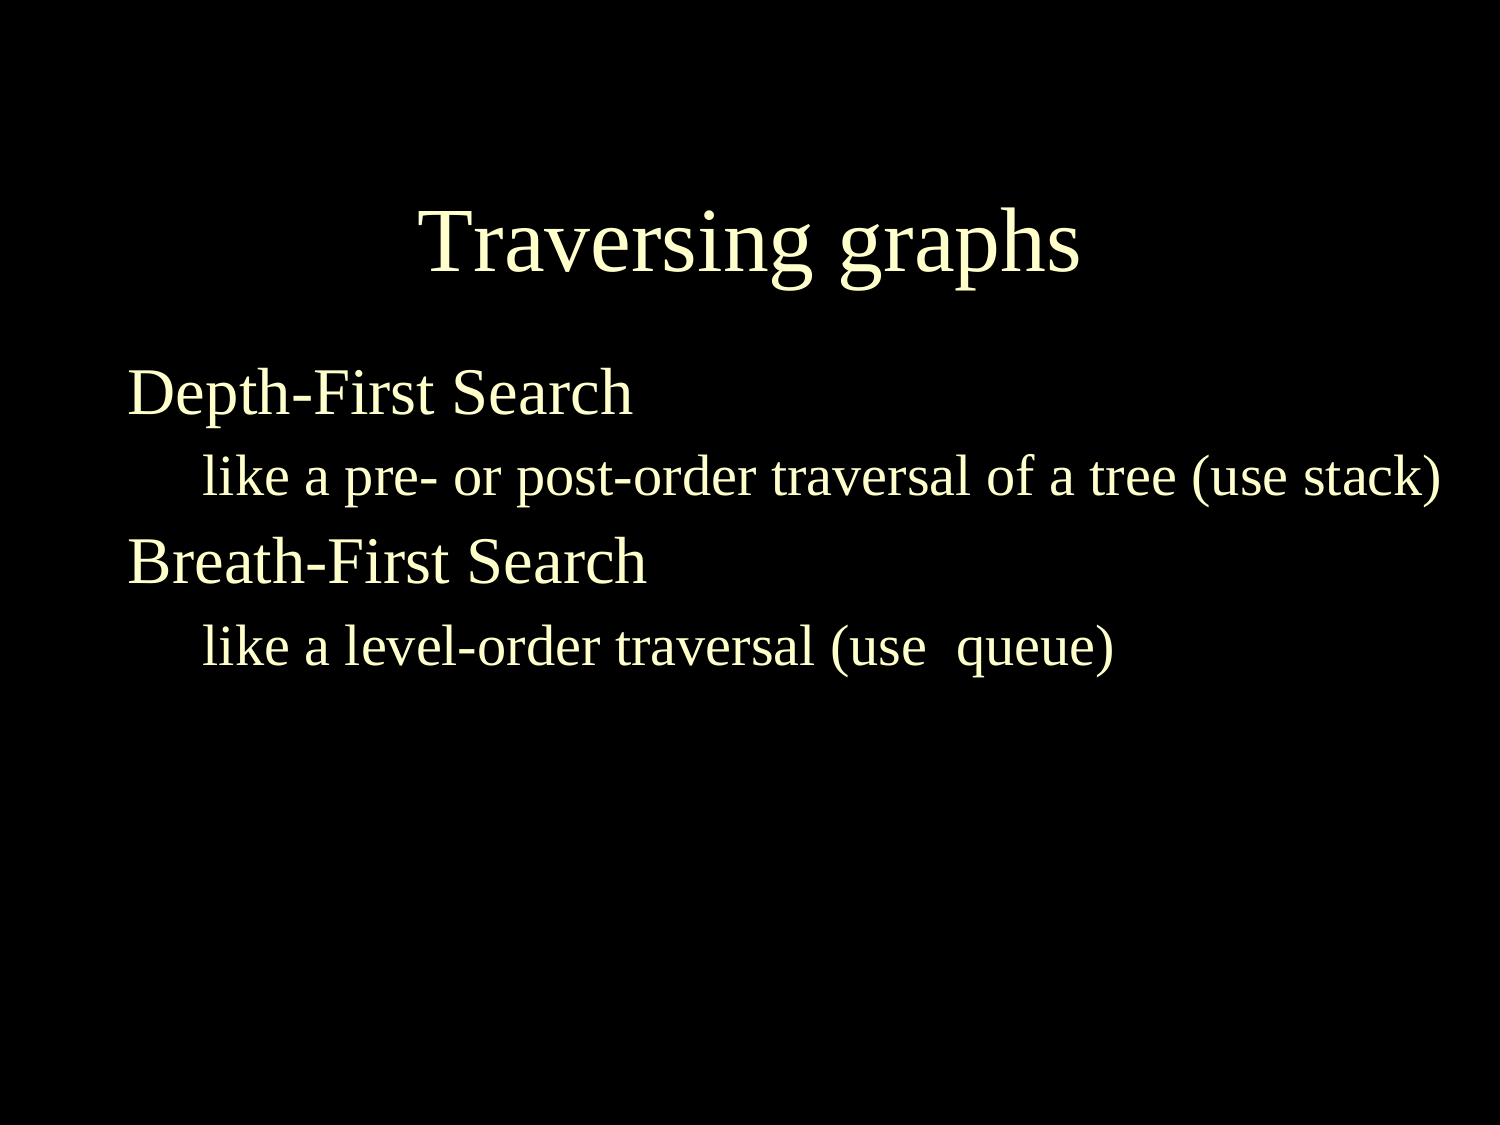

# Traversing graphs
Depth-First Search
like a pre- or post-order traversal of a tree (use stack)
Breath-First Search
like a level-order traversal (use queue)